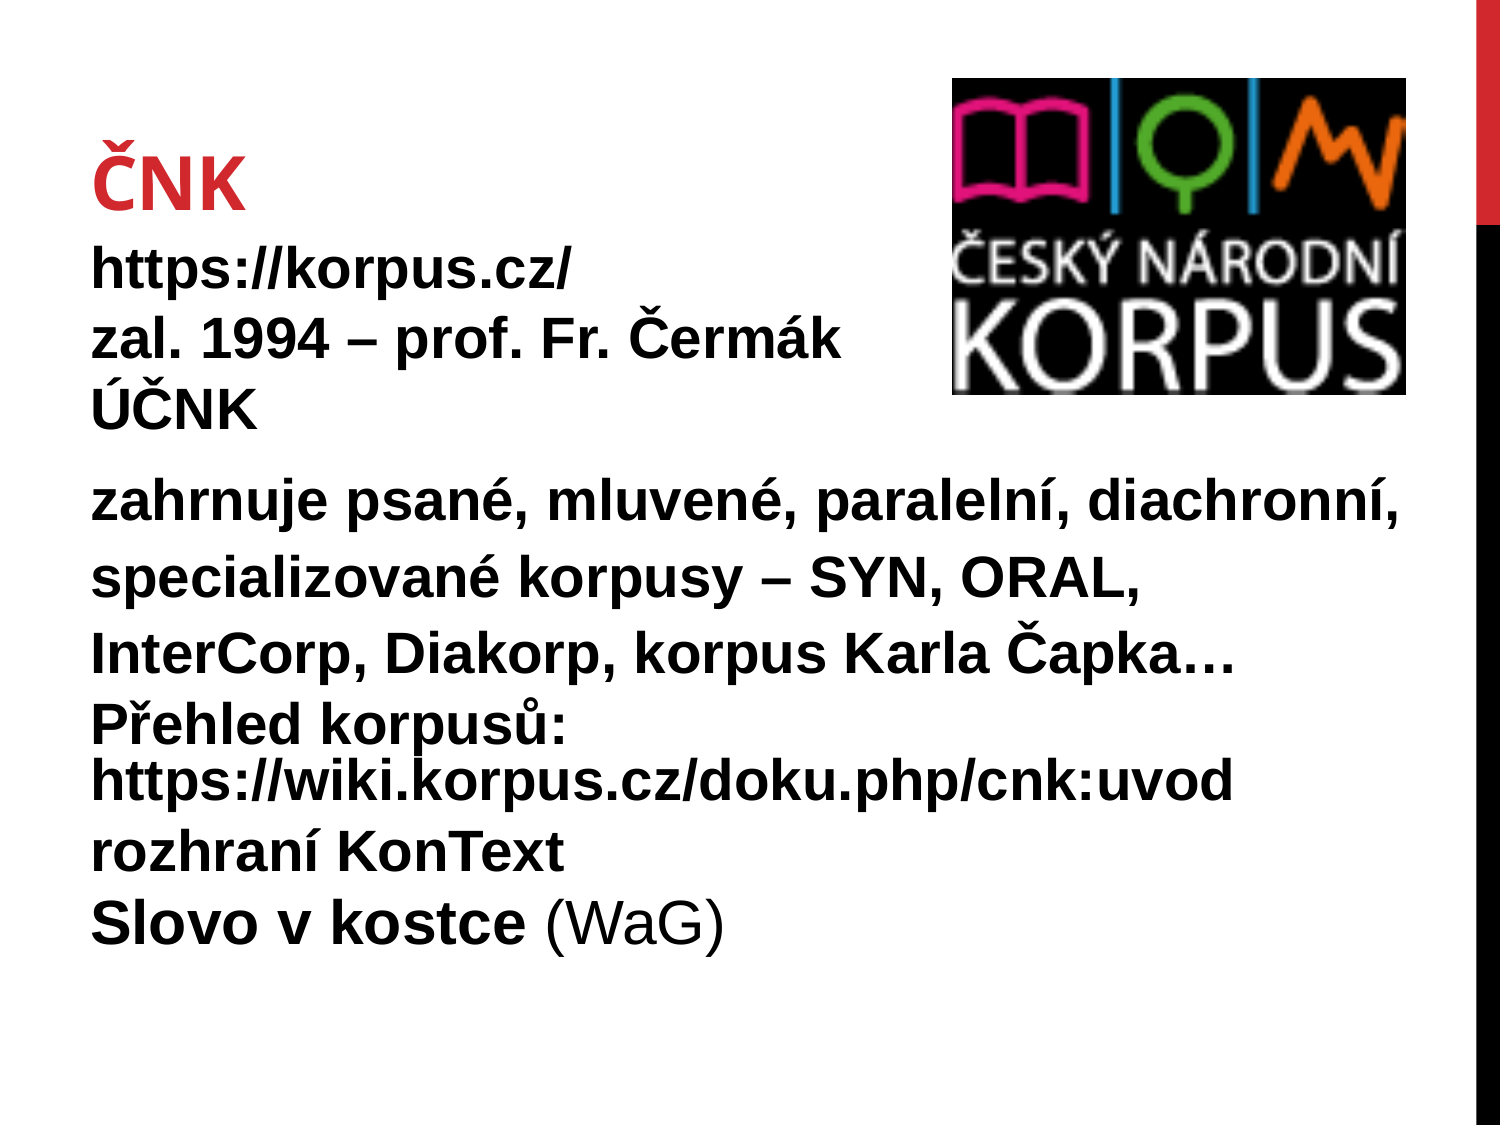

# ČNK
https://korpus.cz/
zal. 1994 – prof. Fr. Čermák
ÚČNK
zahrnuje psané, mluvené, paralelní, diachronní, specializované korpusy – SYN, ORAL, InterCorp, Diakorp, korpus Karla Čapka…
Přehled korpusů: https://wiki.korpus.cz/doku.php/cnk:uvod
rozhraní KonText
Slovo v kostce (WaG)